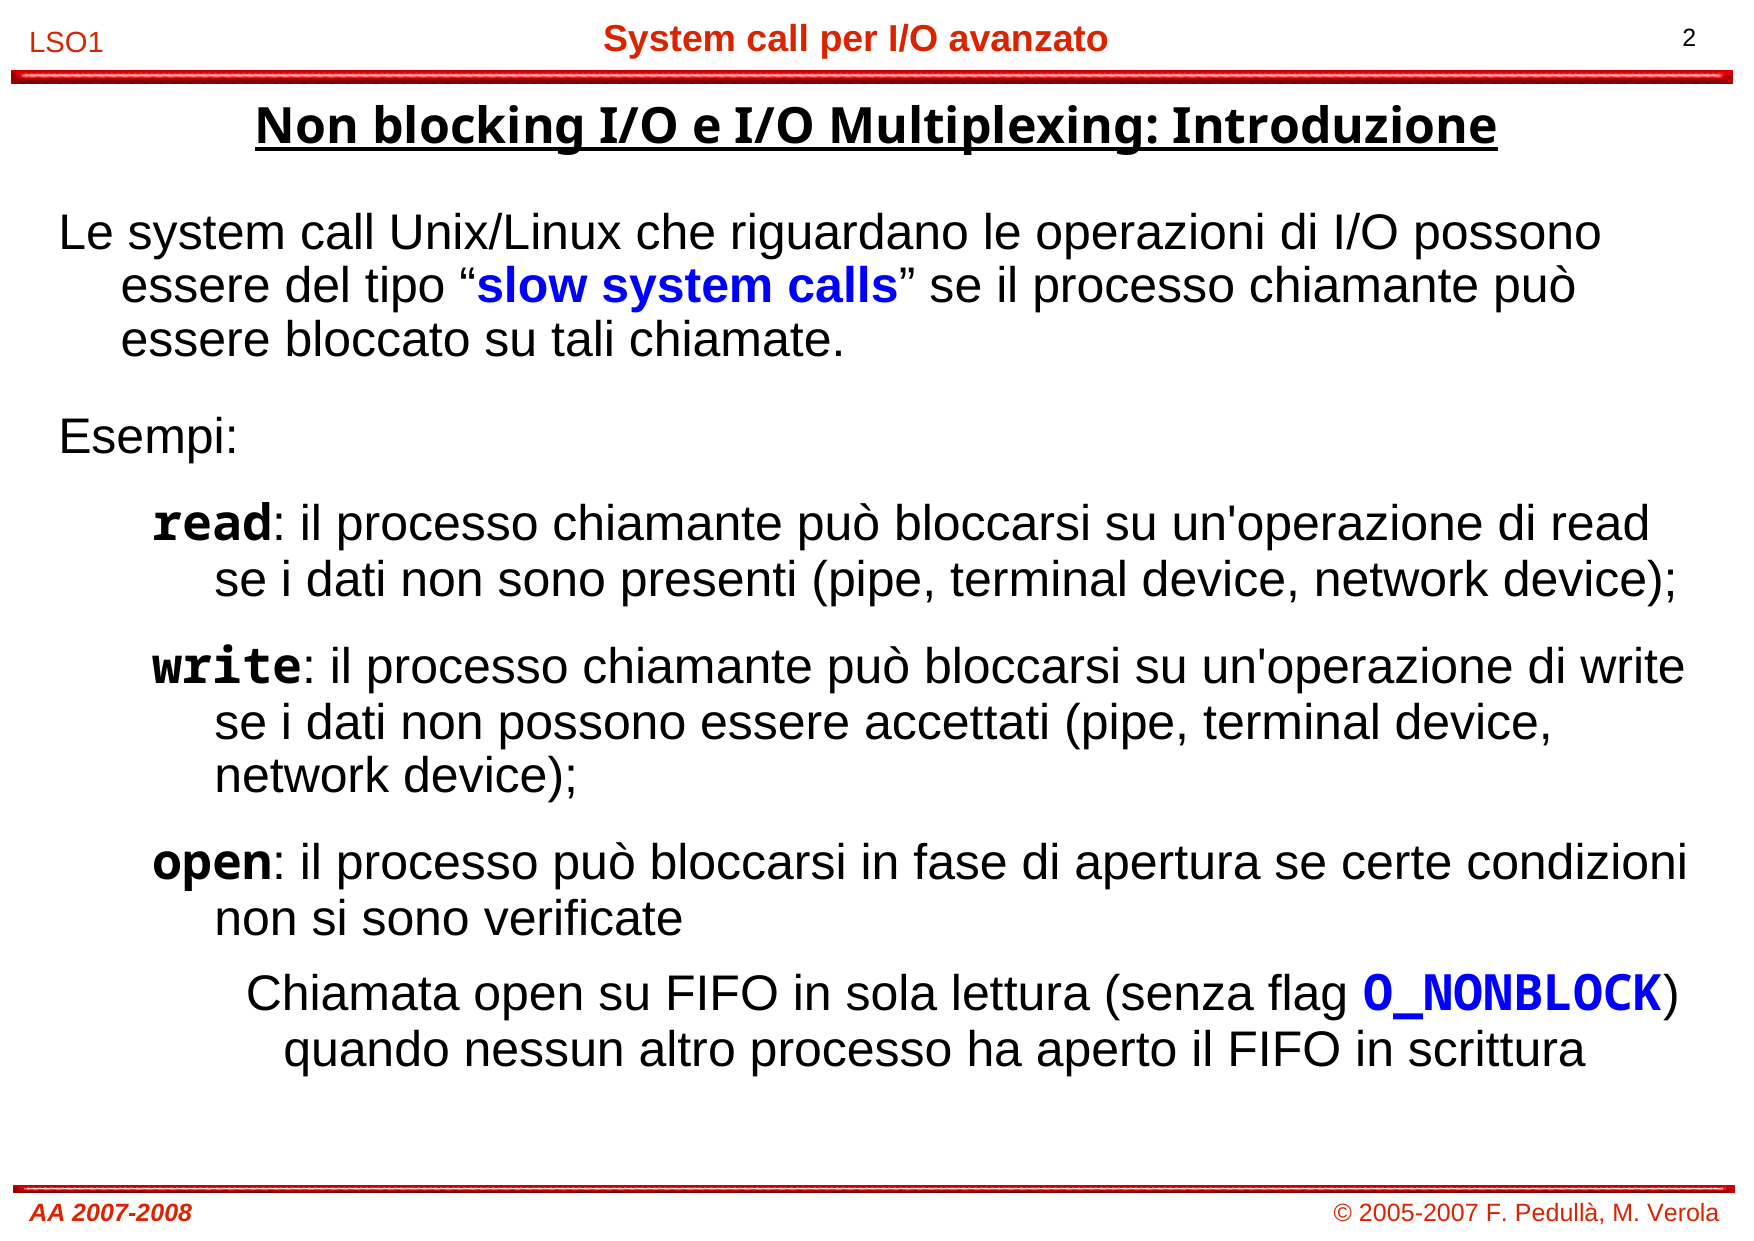

# Non blocking I/O e I/O Multiplexing: Introduzione
Le system call Unix/Linux che riguardano le operazioni di I/O possono essere del tipo “slow system calls” se il processo chiamante può essere bloccato su tali chiamate.
Esempi:
read: il processo chiamante può bloccarsi su un'operazione di read se i dati non sono presenti (pipe, terminal device, network device);
write: il processo chiamante può bloccarsi su un'operazione di write se i dati non possono essere accettati (pipe, terminal device, network device);
open: il processo può bloccarsi in fase di apertura se certe condizioni non si sono verificate
Chiamata open su FIFO in sola lettura (senza flag O_NONBLOCK) quando nessun altro processo ha aperto il FIFO in scrittura